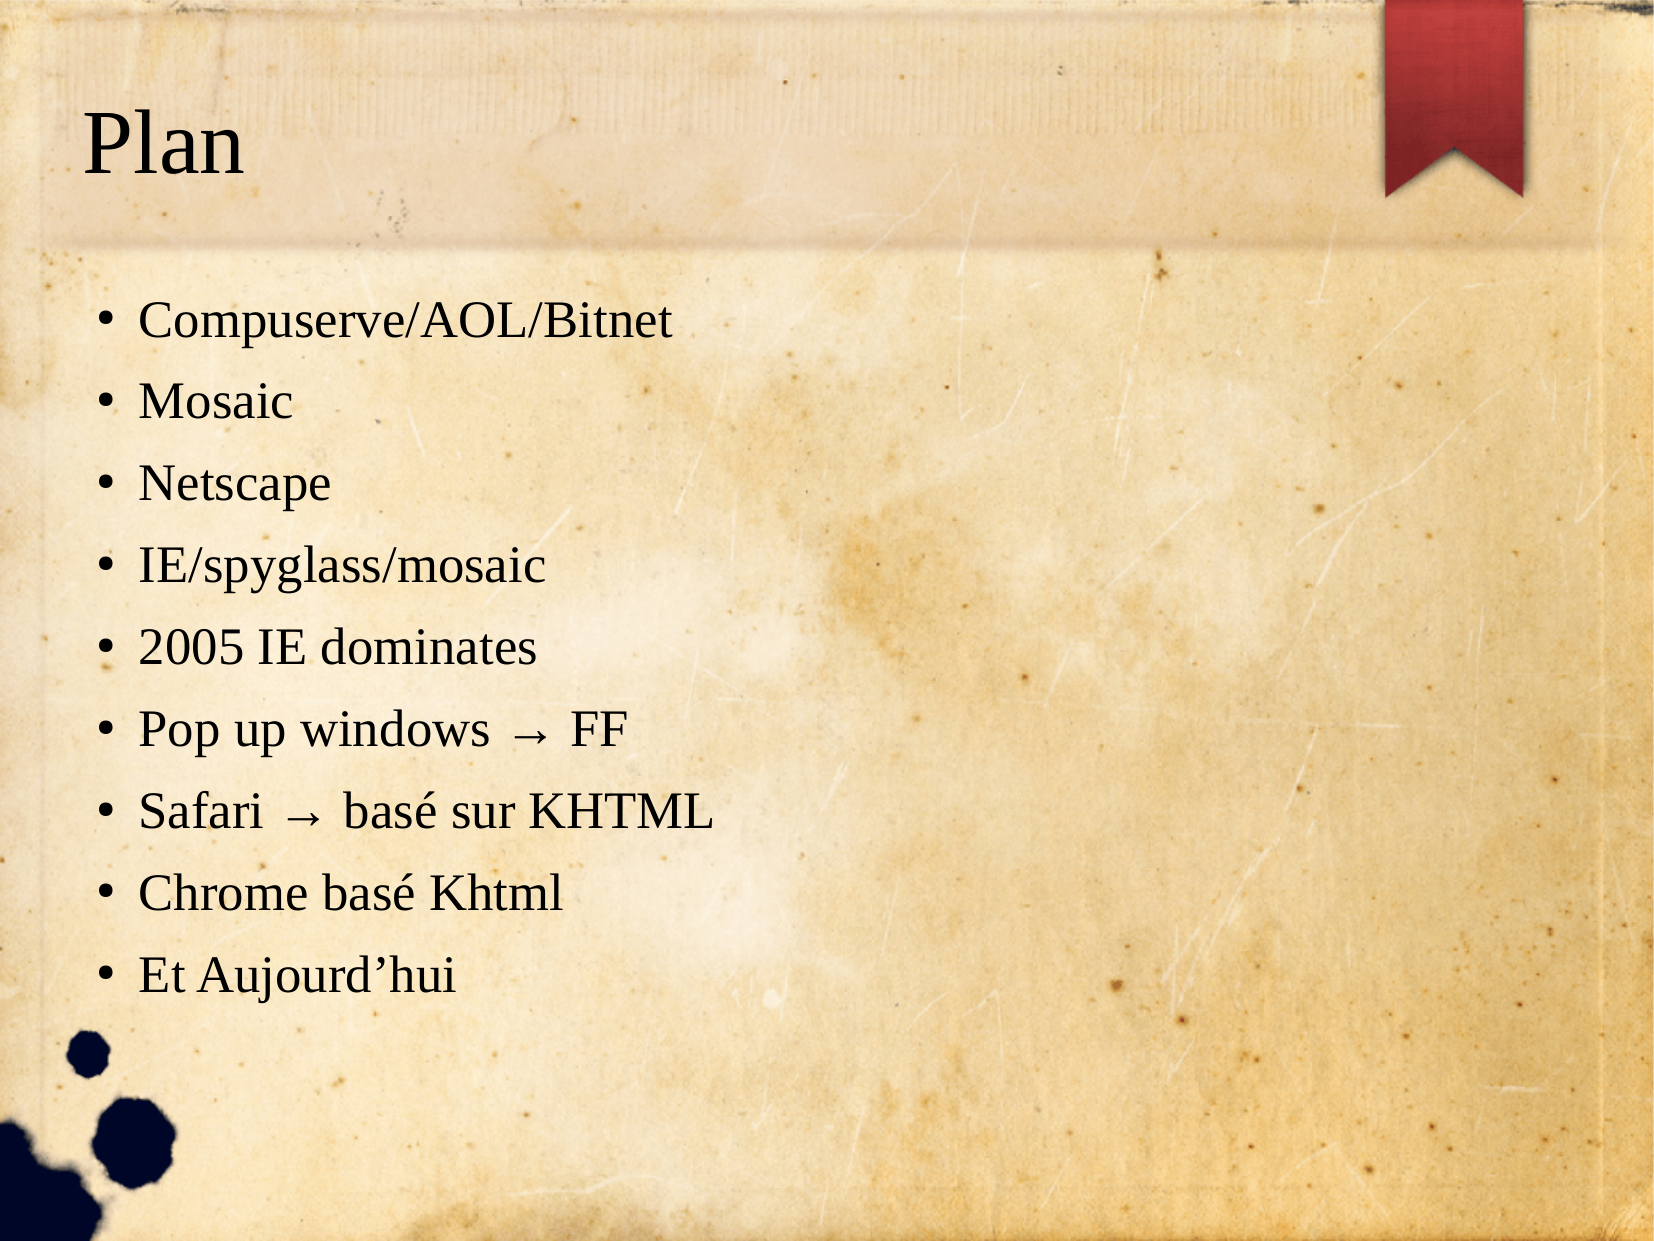

# Plan
Compuserve/AOL/Bitnet
Mosaic
Netscape
IE/spyglass/mosaic
2005 IE dominates
Pop up windows → FF
Safari → basé sur KHTML
Chrome basé Khtml
Et Aujourd’hui